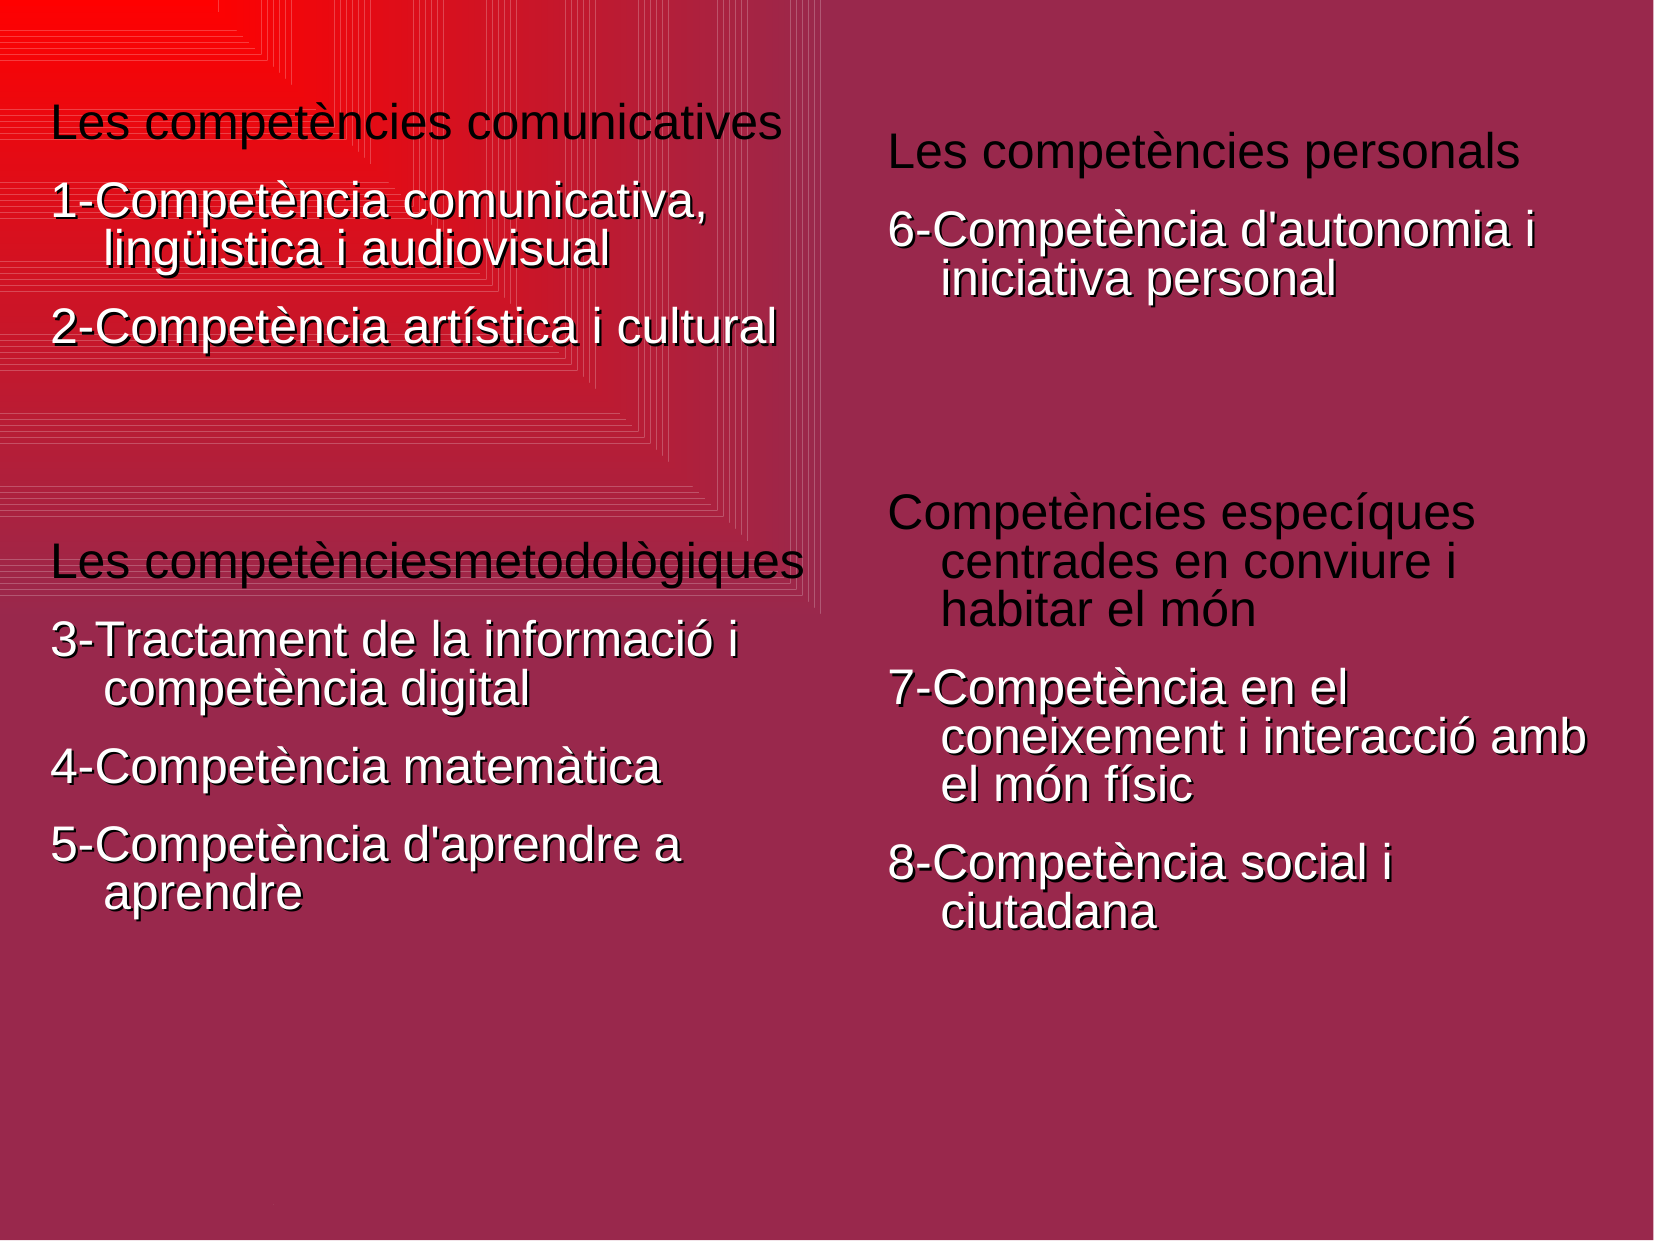

# Les competències comunicatives
1-Competència comunicativa, lingüistica i audiovisual
2-Competència artística i cultural
Les competènciesmetodològiques
3-Tractament de la informació i competència digital
4-Competència matemàtica
5-Competència d'aprendre a aprendre
Les competències personals
6-Competència d'autonomia i iniciativa personal
Competències especíques centrades en conviure i habitar el món
7-Competència en el coneixement i interacció amb el món físic
8-Competència social i ciutadana